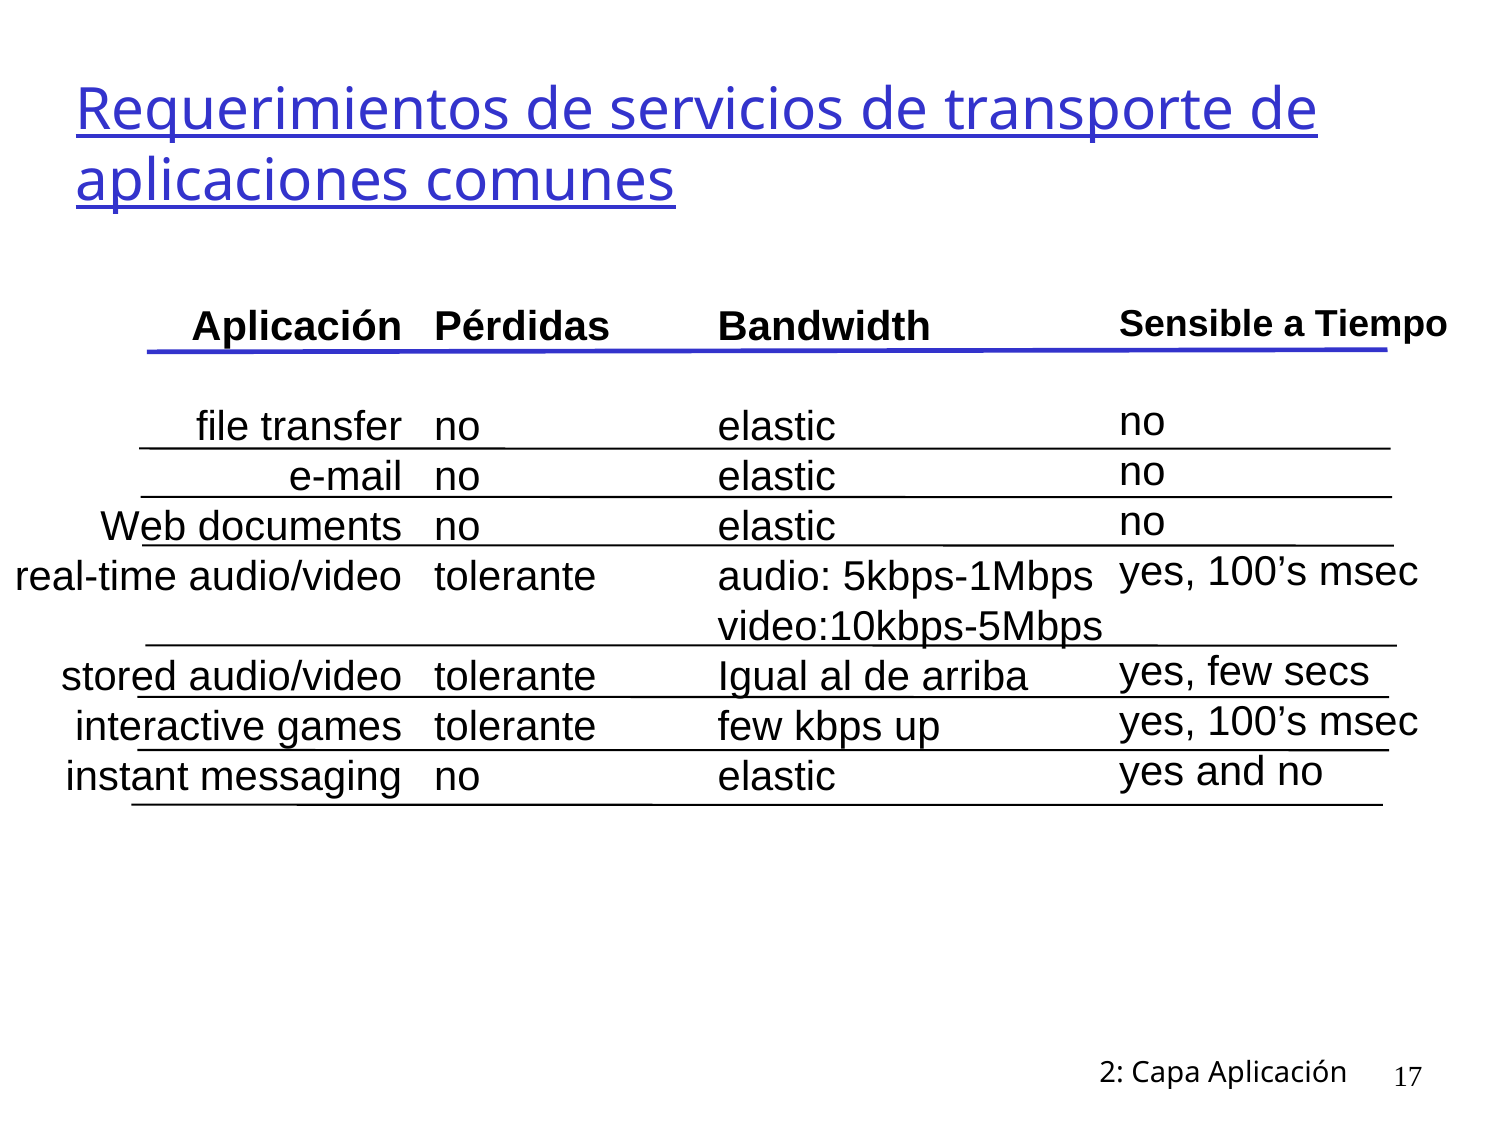

# Requerimientos de servicios de transporte de aplicaciones comunes
Aplicación
file transfer
e-mail
Web documents
real-time audio/video
stored audio/video
interactive games
instant messaging
Bandwidth
elastic
elastic
elastic
audio: 5kbps-1Mbps
video:10kbps-5Mbps
Igual al de arriba
few kbps up
elastic
Sensible a Tiempo
no
no
no
yes, 100’s msec
yes, few secs
yes, 100’s msec
yes and no
Pérdidas
no
no
no
tolerante
tolerante
tolerante
no